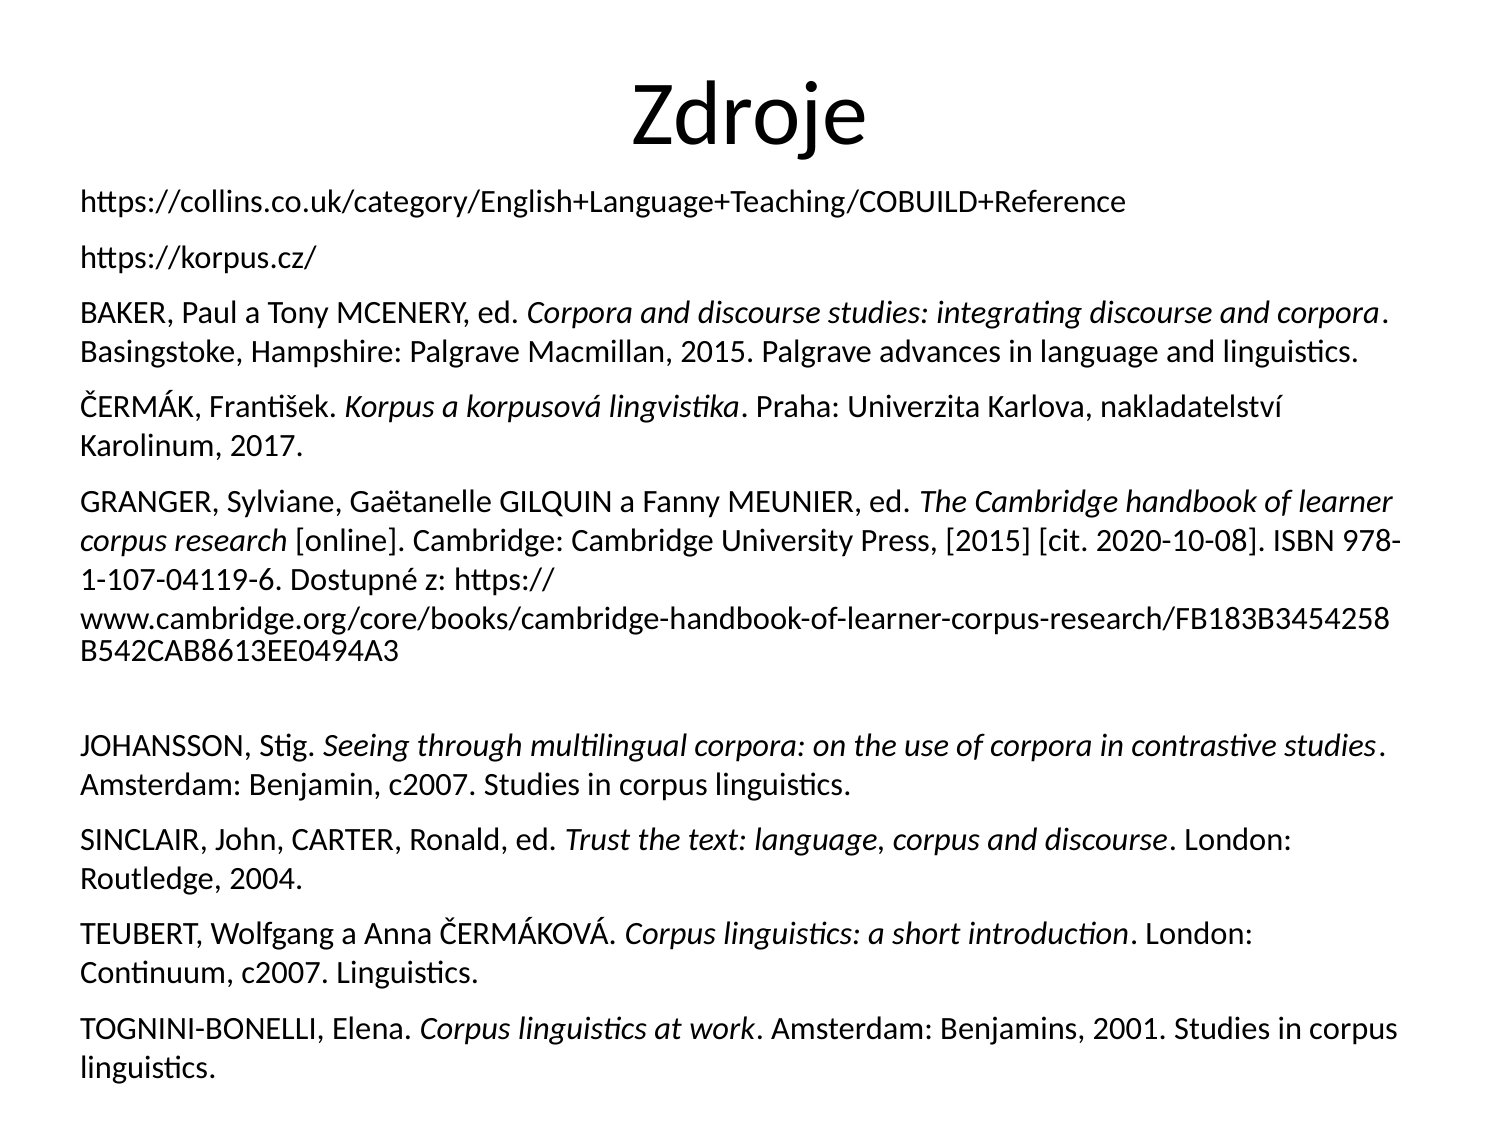

# Zdroje
https://collins.co.uk/category/English+Language+Teaching/COBUILD+Reference
https://korpus.cz/
BAKER, Paul a Tony MCENERY, ed. Corpora and discourse studies: integrating discourse and corpora. Basingstoke, Hampshire: Palgrave Macmillan, 2015. Palgrave advances in language and linguistics.
ČERMÁK, František. Korpus a korpusová lingvistika. Praha: Univerzita Karlova, nakladatelství Karolinum, 2017.
GRANGER, Sylviane, Gaëtanelle GILQUIN a Fanny MEUNIER, ed. The Cambridge handbook of learner corpus research [online]. Cambridge: Cambridge University Press, [2015] [cit. 2020-10-08]. ISBN 978-1-107-04119-6. Dostupné z: https://www.cambridge.org/core/books/cambridge-handbook-of-learner-corpus-research/FB183B3454258B542CAB8613EE0494A3
JOHANSSON, Stig. Seeing through multilingual corpora: on the use of corpora in contrastive studies. Amsterdam: Benjamin, c2007. Studies in corpus linguistics.
SINCLAIR, John, CARTER, Ronald, ed. Trust the text: language, corpus and discourse. London: Routledge, 2004.
TEUBERT, Wolfgang a Anna ČERMÁKOVÁ. Corpus linguistics: a short introduction. London: Continuum, c2007. Linguistics.
TOGNINI-BONELLI, Elena. Corpus linguistics at work. Amsterdam: Benjamins, 2001. Studies in corpus linguistics.